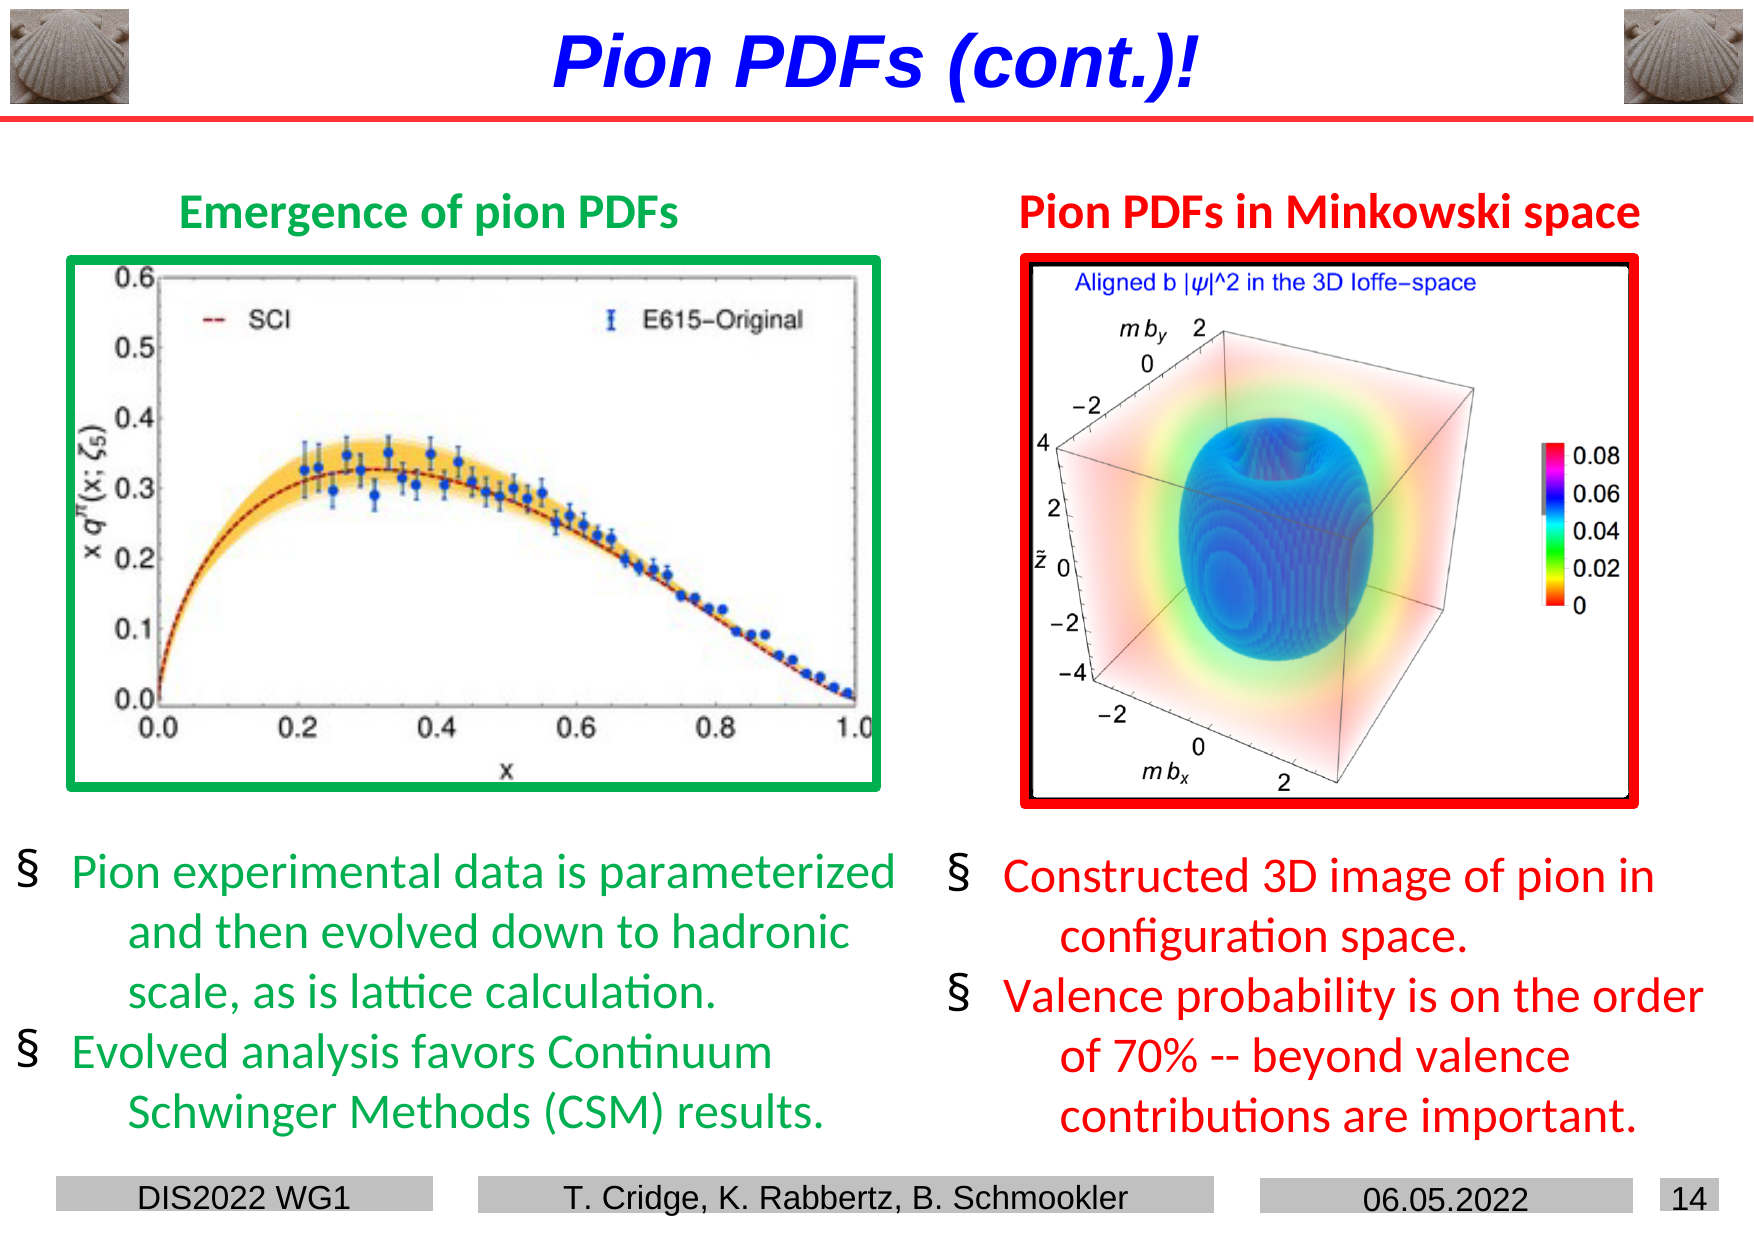

# Pion PDFs (cont.)!
Emergence of pion PDFs
Pion PDFs in Minkowski space
Pion experimental data is parameterized and then evolved down to hadronic scale, as is lattice calculation.
Evolved analysis favors Continuum Schwinger Methods (CSM) results.
Constructed 3D image of pion in configuration space.
Valence probability is on the order of 70% -- beyond valence contributions are important.